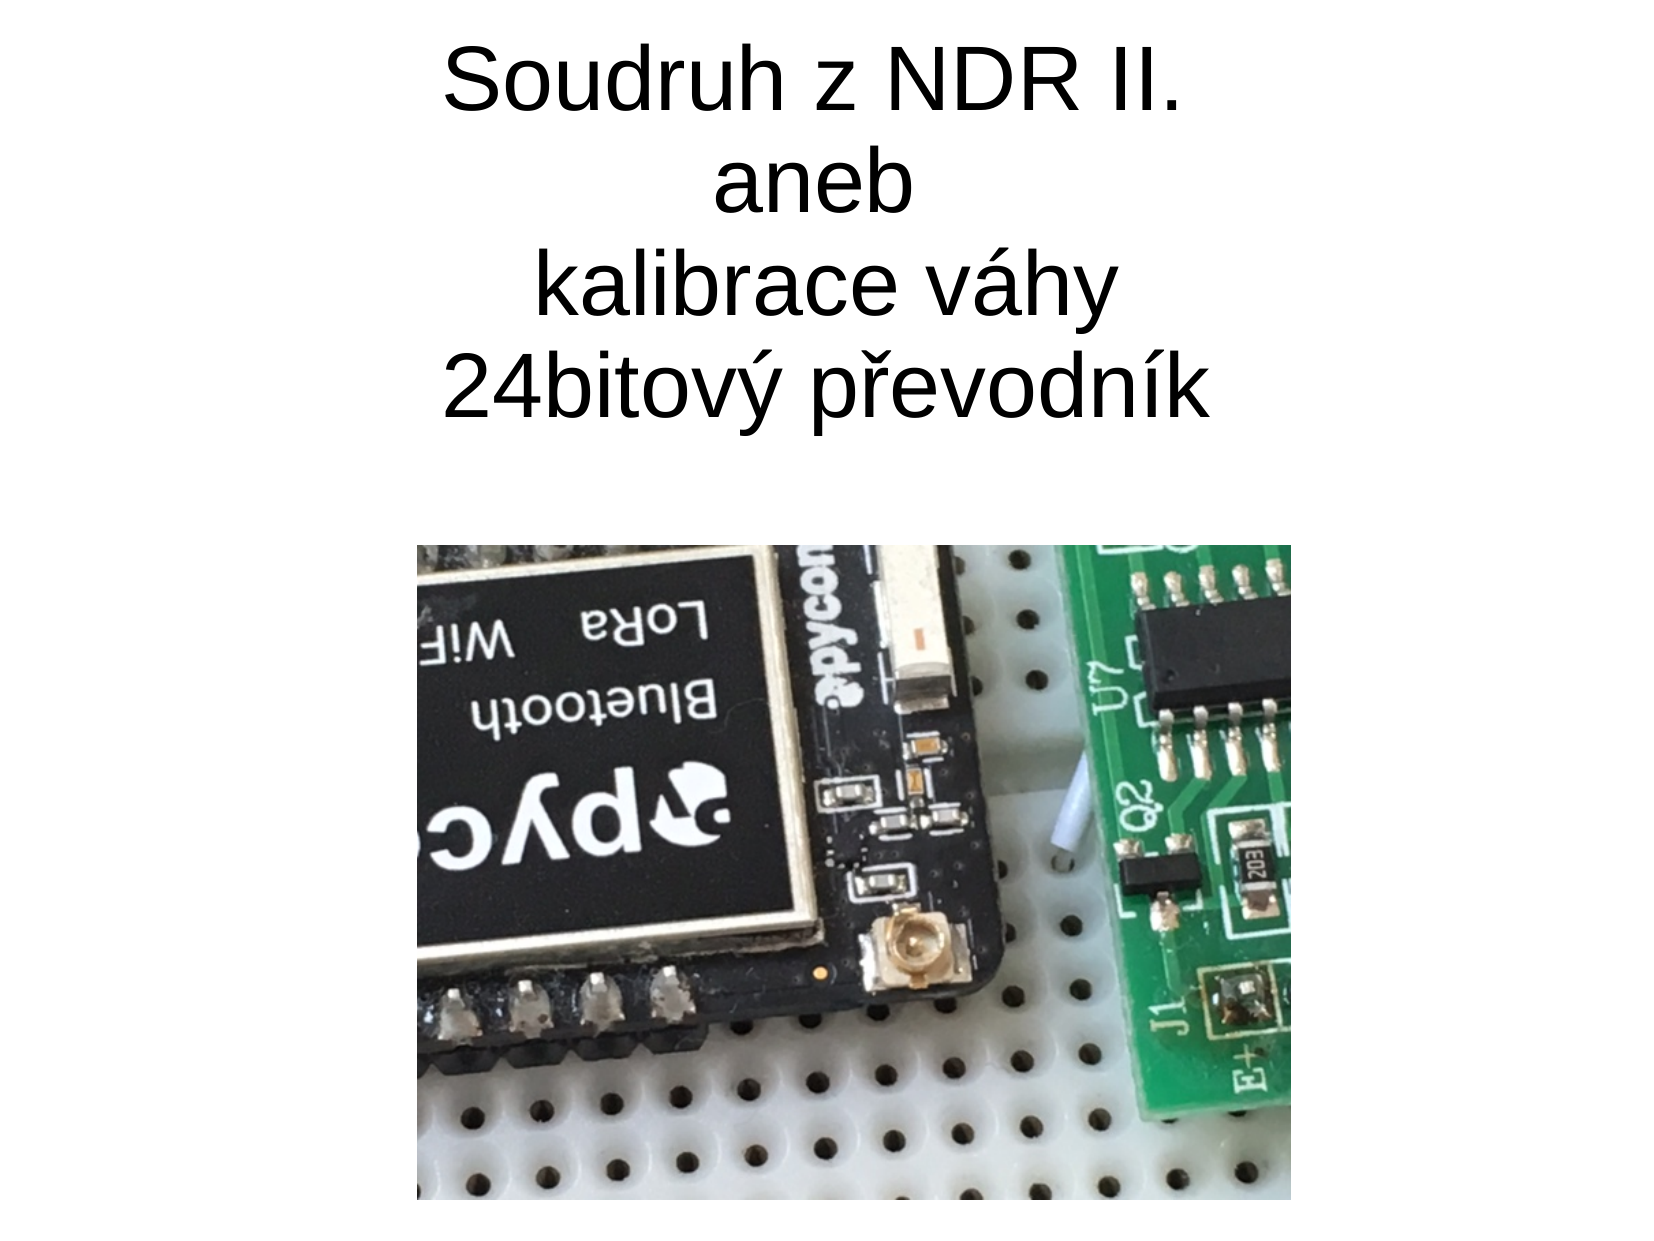

# Soudruh z NDR II. aneb kalibrace váhy 24bitový převodník